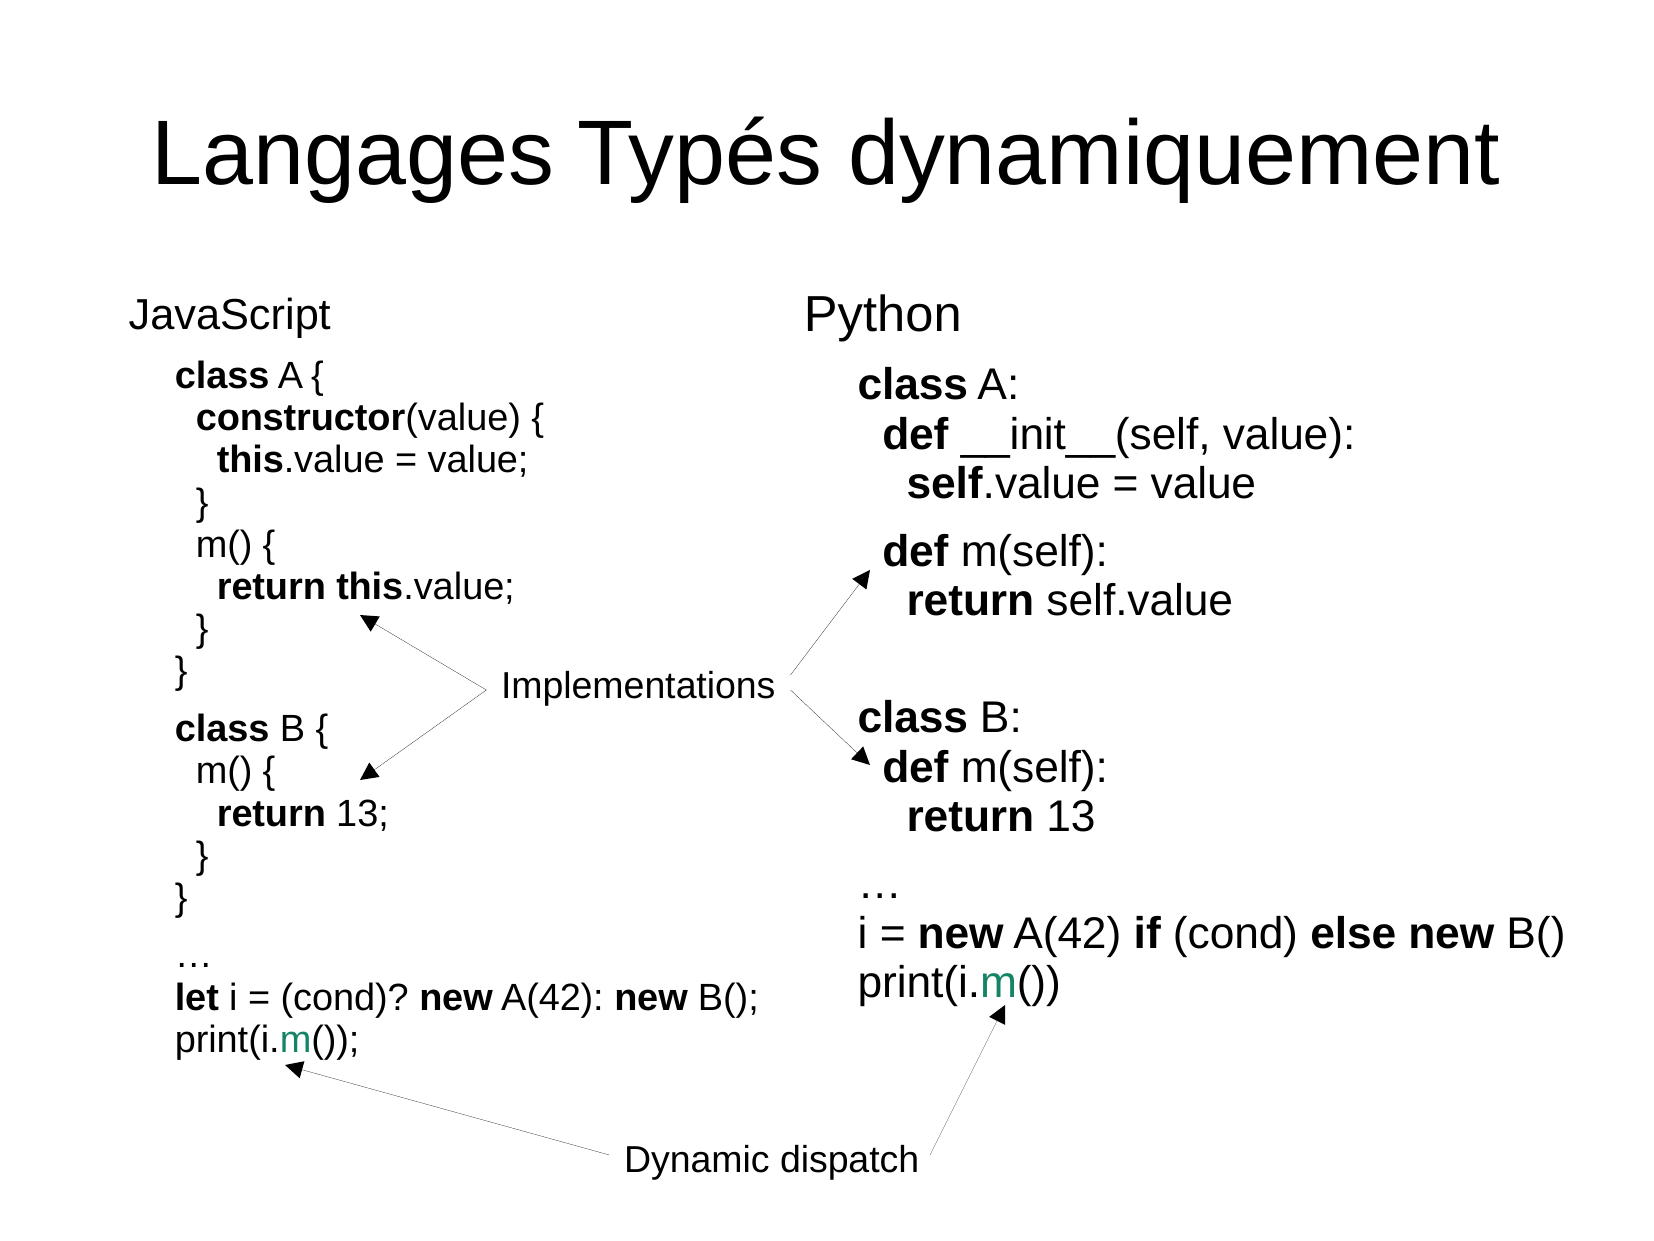

# Langages Typés dynamiquement
Python
class A:
 def __init__(self, value):
 self.value = value
 def m(self):
 return self.value
class B:
 def m(self):
 return 13
…
i = new A(42) if (cond) else new B()
print(i.m())
JavaScript
class A {
 constructor(value) {
 this.value = value;
 }
 m() {
 return this.value;
 }
}
class B {
 m() {
 return 13;
 }
}
…
let i = (cond)? new A(42): new B();
print(i.m());
Implementations
Dynamic dispatch